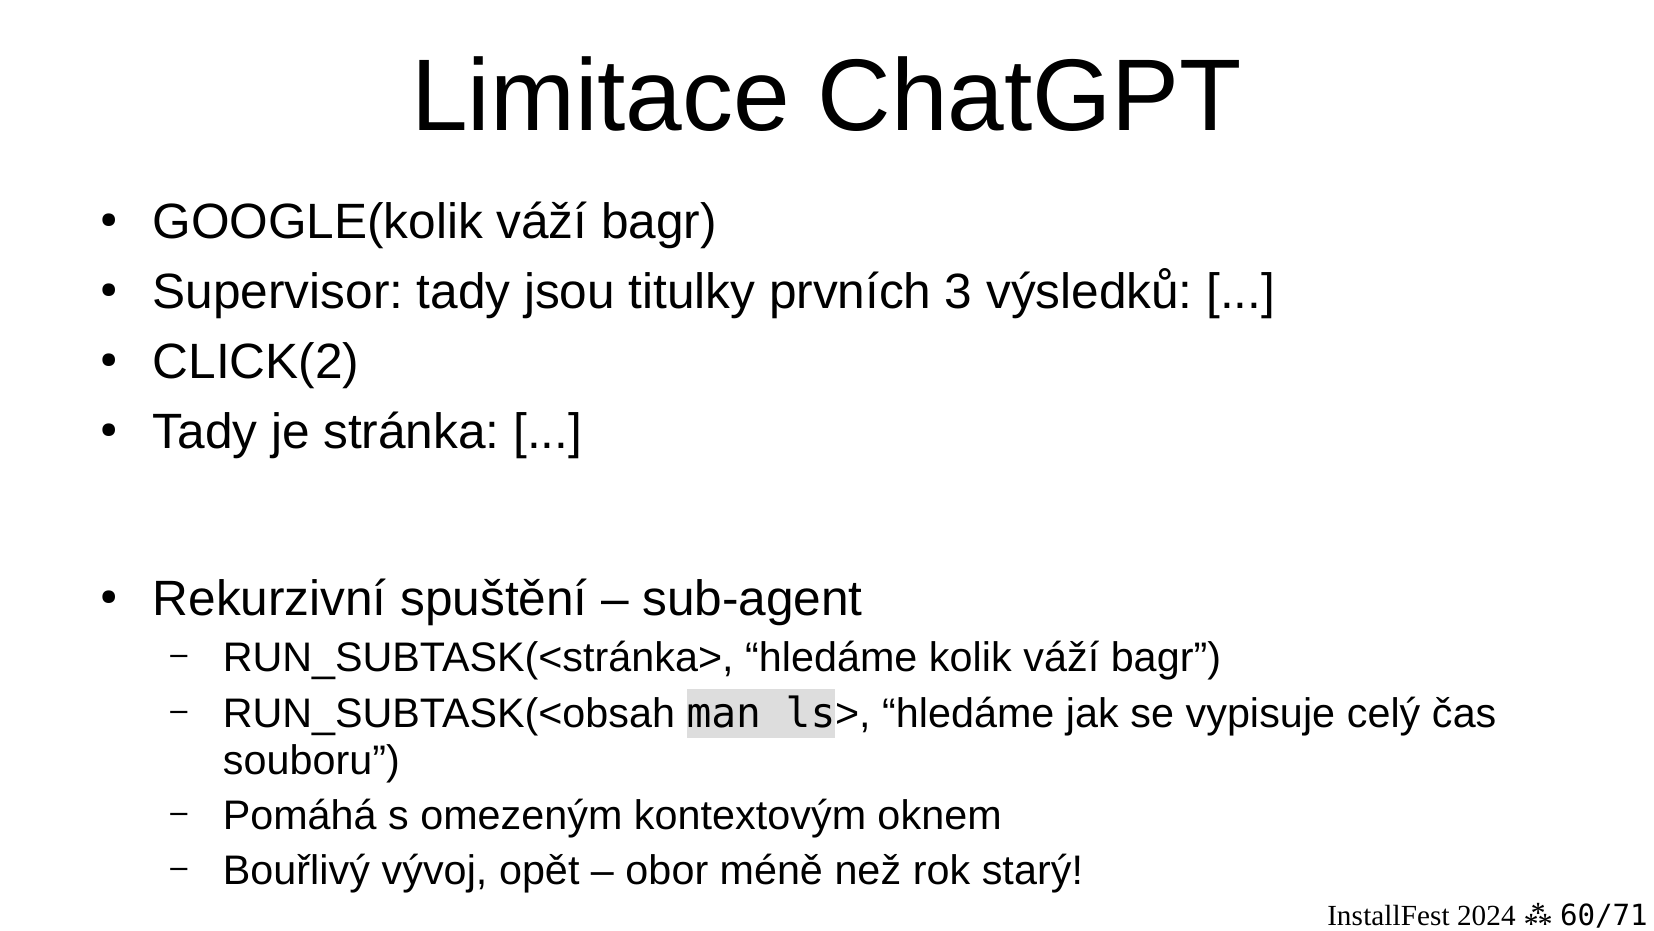

# Limitace ChatGPT
GOOGLE(kolik váží bagr)
Supervisor: tady jsou titulky prvních 3 výsledků: [...]
CLICK(2)
Tady je stránka: [...]
Rekurzivní spuštění – sub-agent
RUN_SUBTASK(<stránka>, “hledáme kolik váží bagr”)
RUN_SUBTASK(<obsah man ls>, “hledáme jak se vypisuje celý čas souboru”)
Pomáhá s omezeným kontextovým oknem
Bouřlivý vývoj, opět – obor méně než rok starý!
60